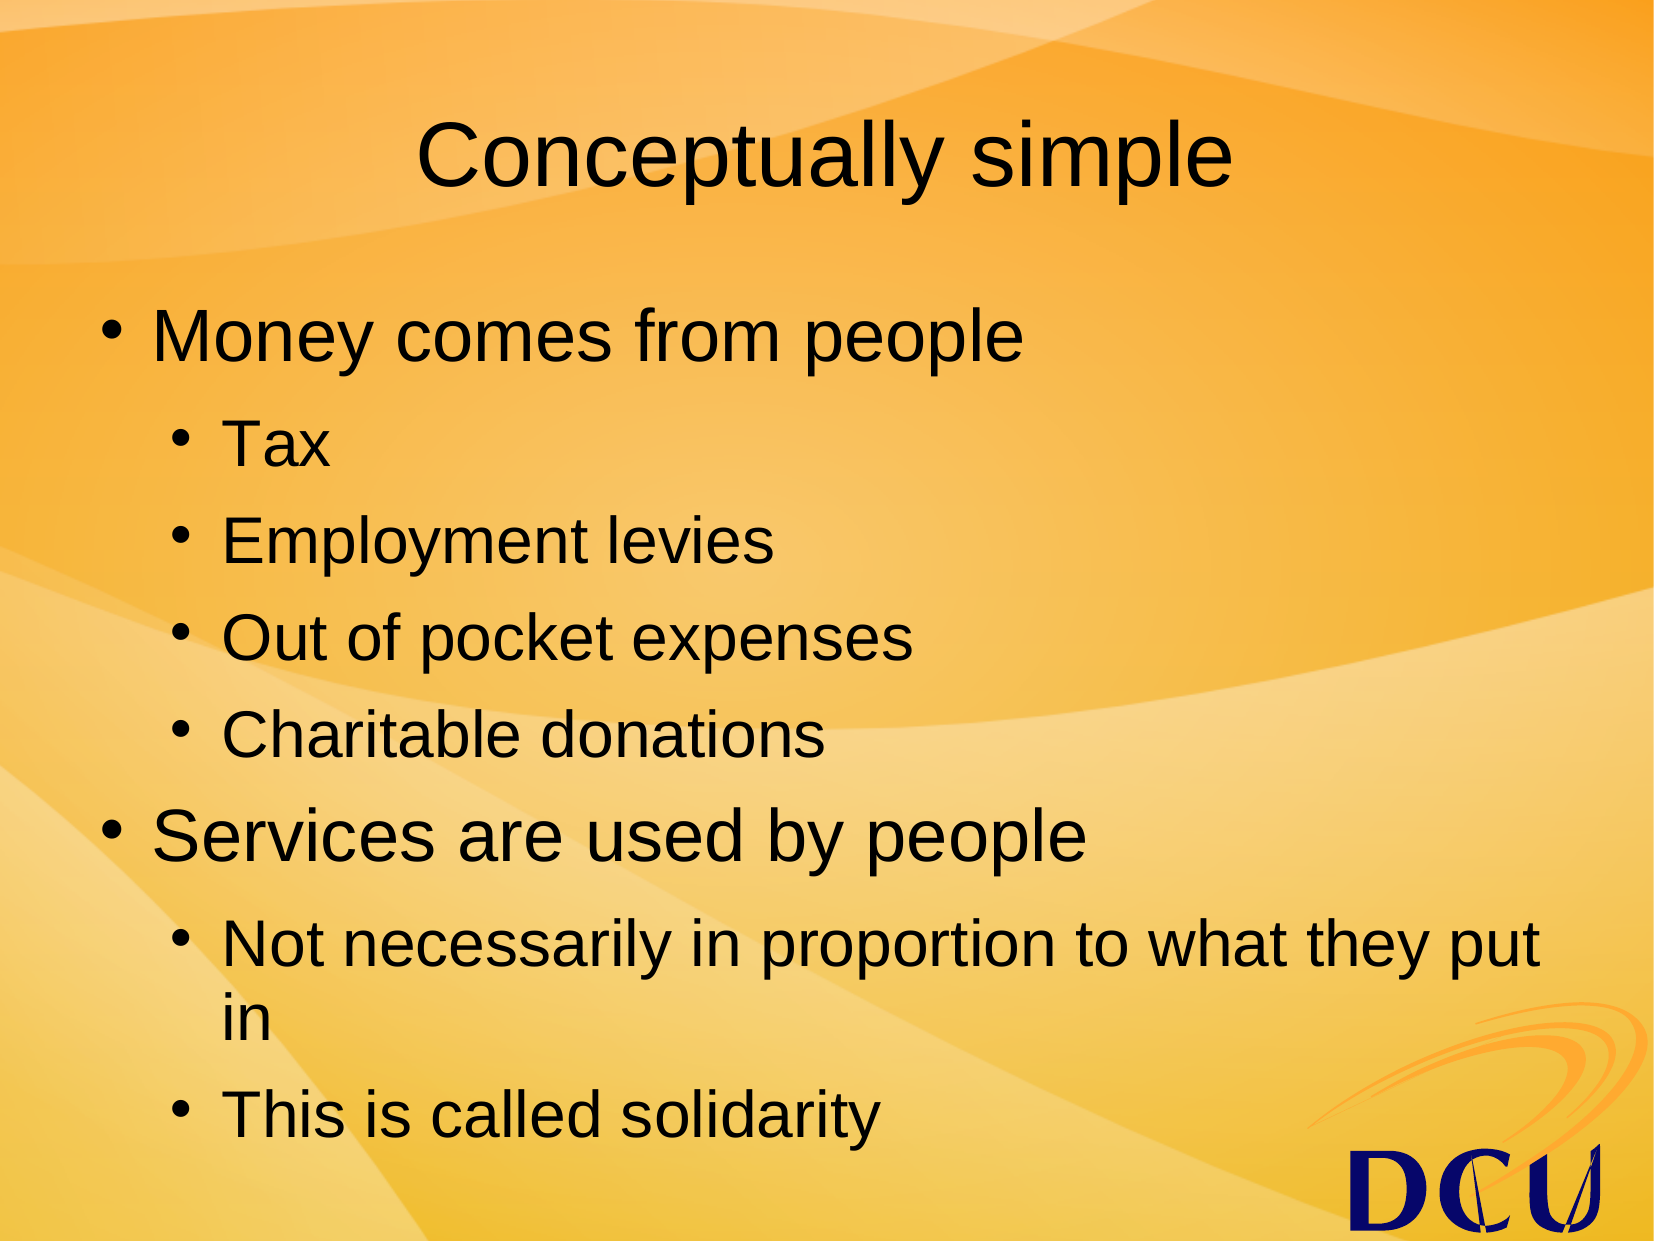

# Conceptually simple
Money comes from people
Tax
Employment levies
Out of pocket expenses
Charitable donations
Services are used by people
Not necessarily in proportion to what they put in
This is called solidarity